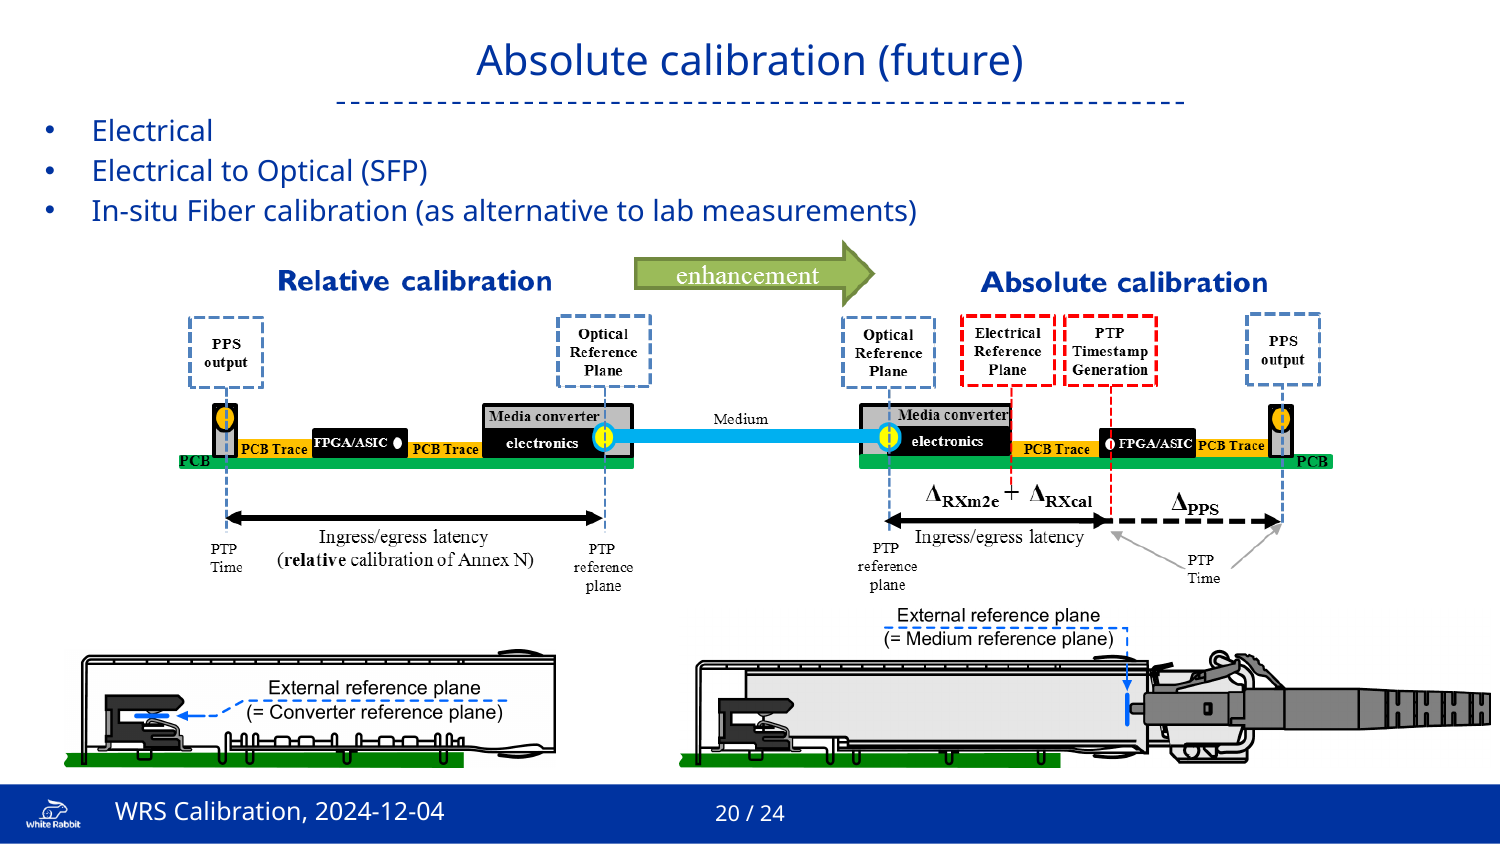

# Absolute calibration (future)
Electrical
Electrical to Optical (SFP)
In-situ Fiber calibration (as alternative to lab measurements)
WRS Calibration, 2024-12-04